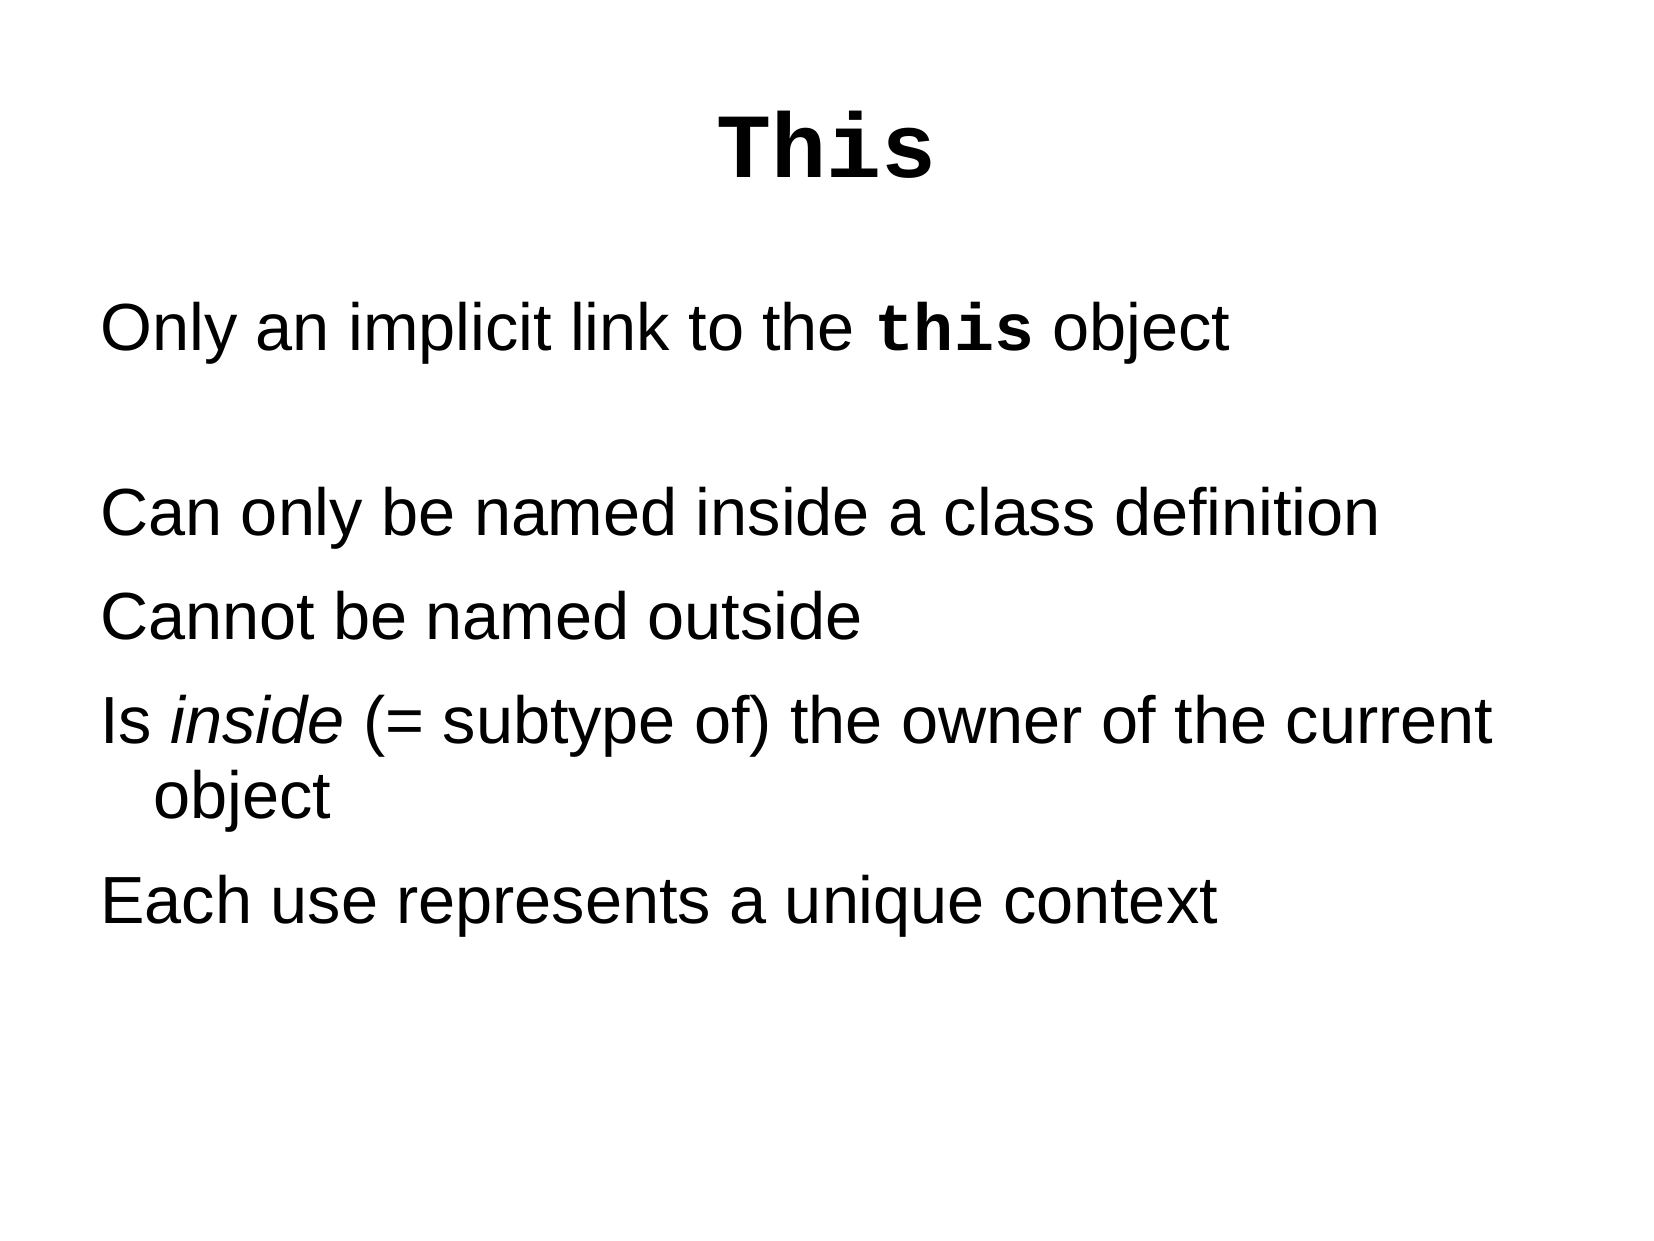

# This
Only an implicit link to the this object
Can only be named inside a class definition
Cannot be named outside
Is inside (= subtype of) the owner of the current object
Each use represents a unique context